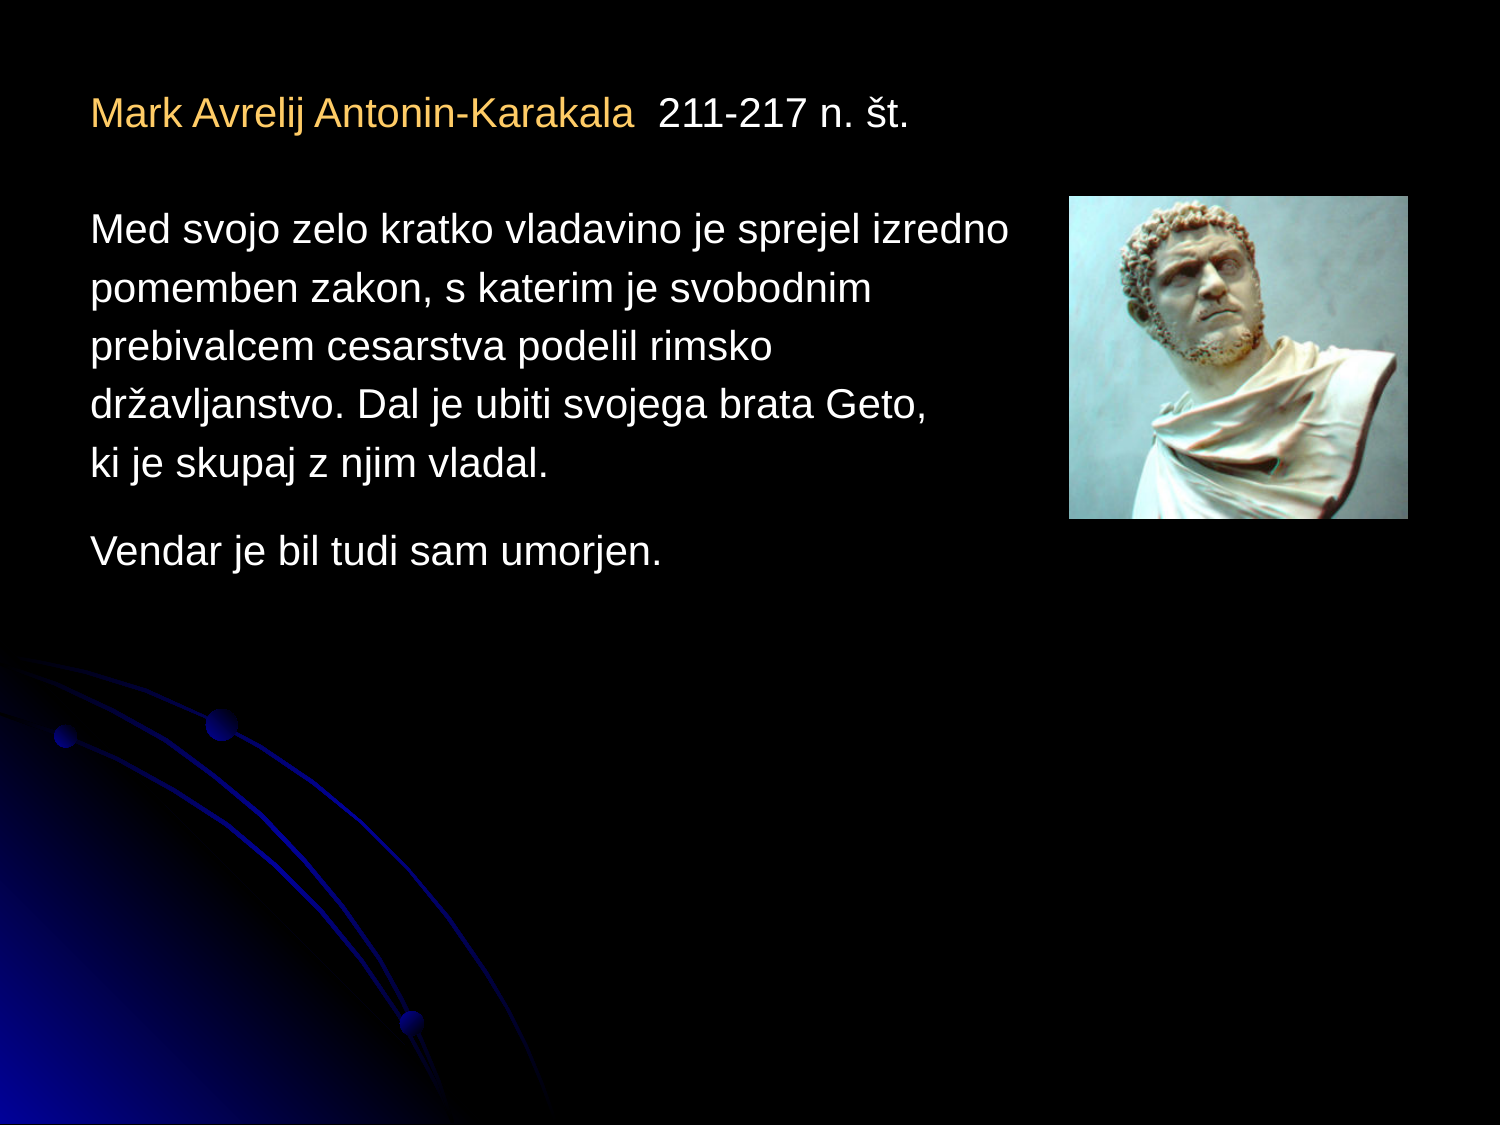

# Mark Avrelij Antonin-Karakala 211-217 n. št.
Med svojo zelo kratko vladavino je sprejel izredno
pomemben zakon, s katerim je svobodnim
prebivalcem cesarstva podelil rimsko
državljanstvo. Dal je ubiti svojega brata Geto,
ki je skupaj z njim vladal.
Vendar je bil tudi sam umorjen.